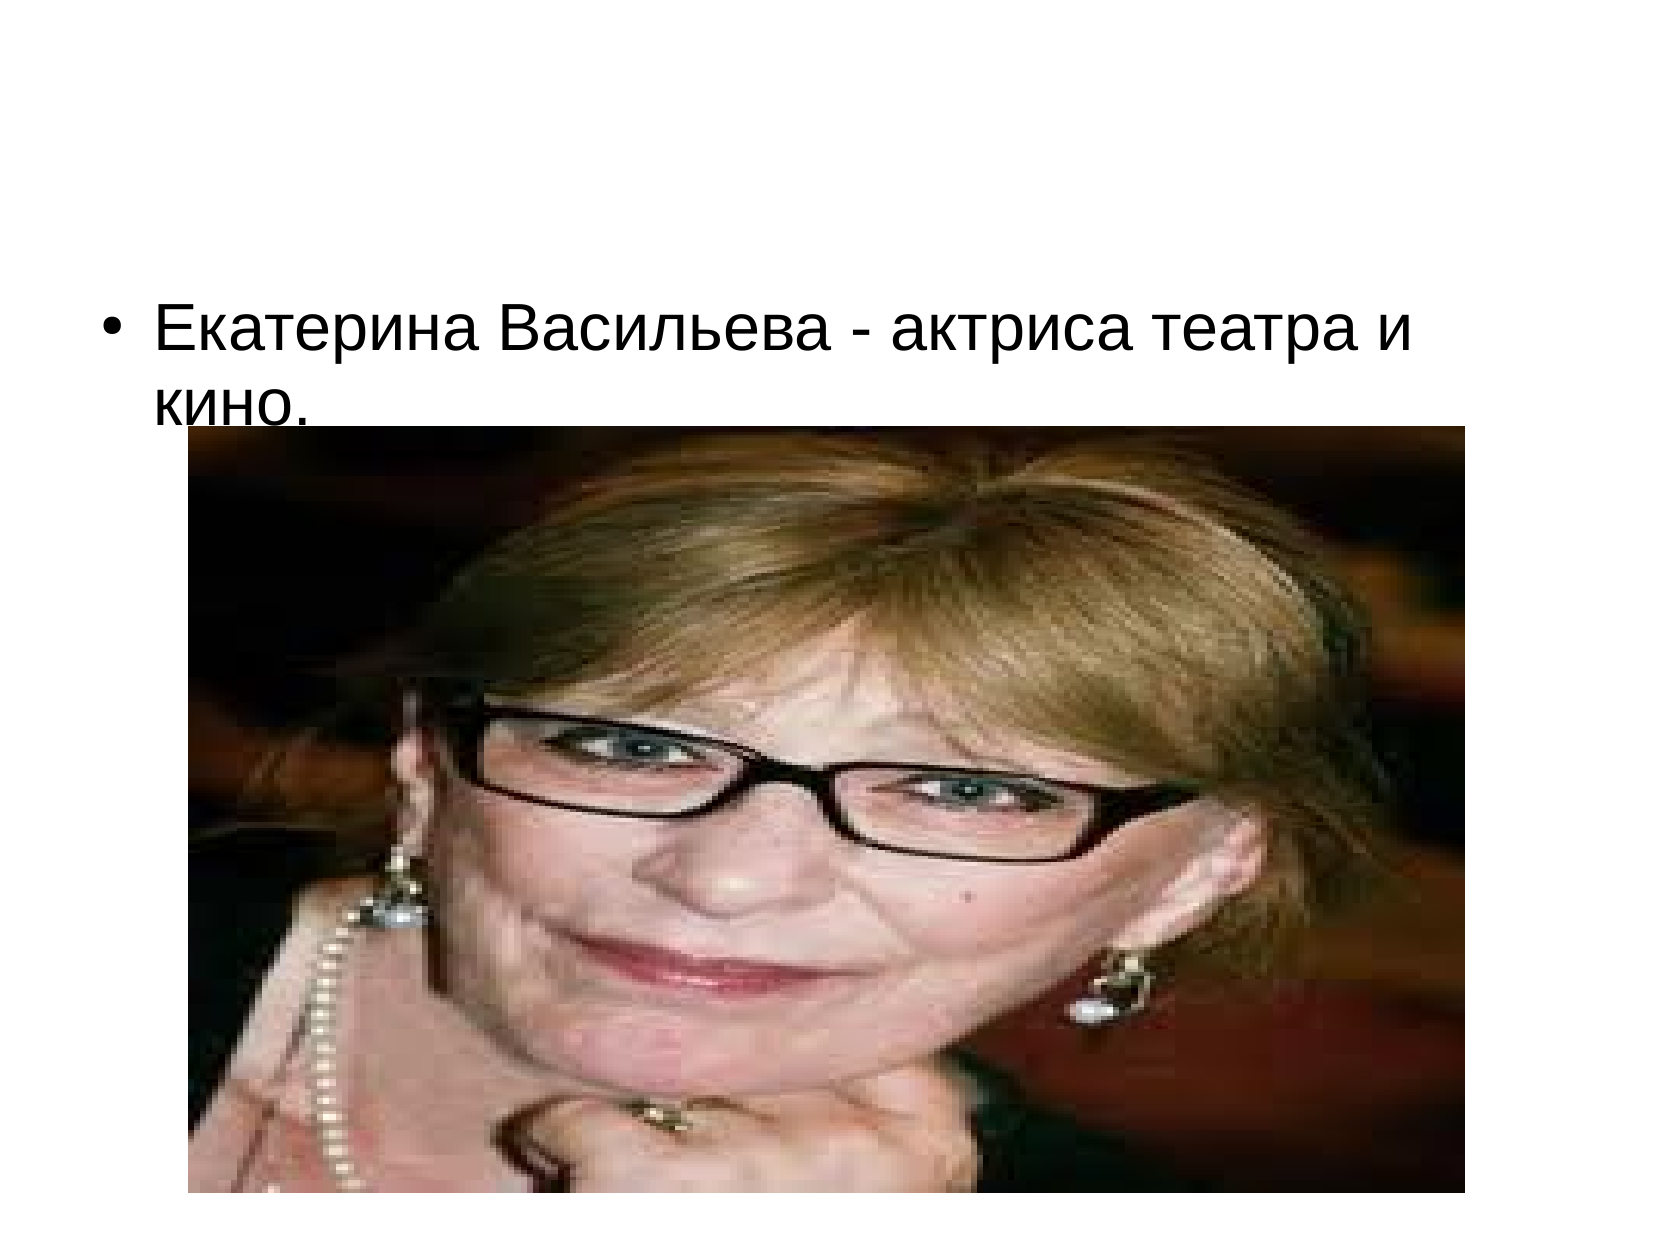

#
Екатерина Васильева - актриса театра и кино.